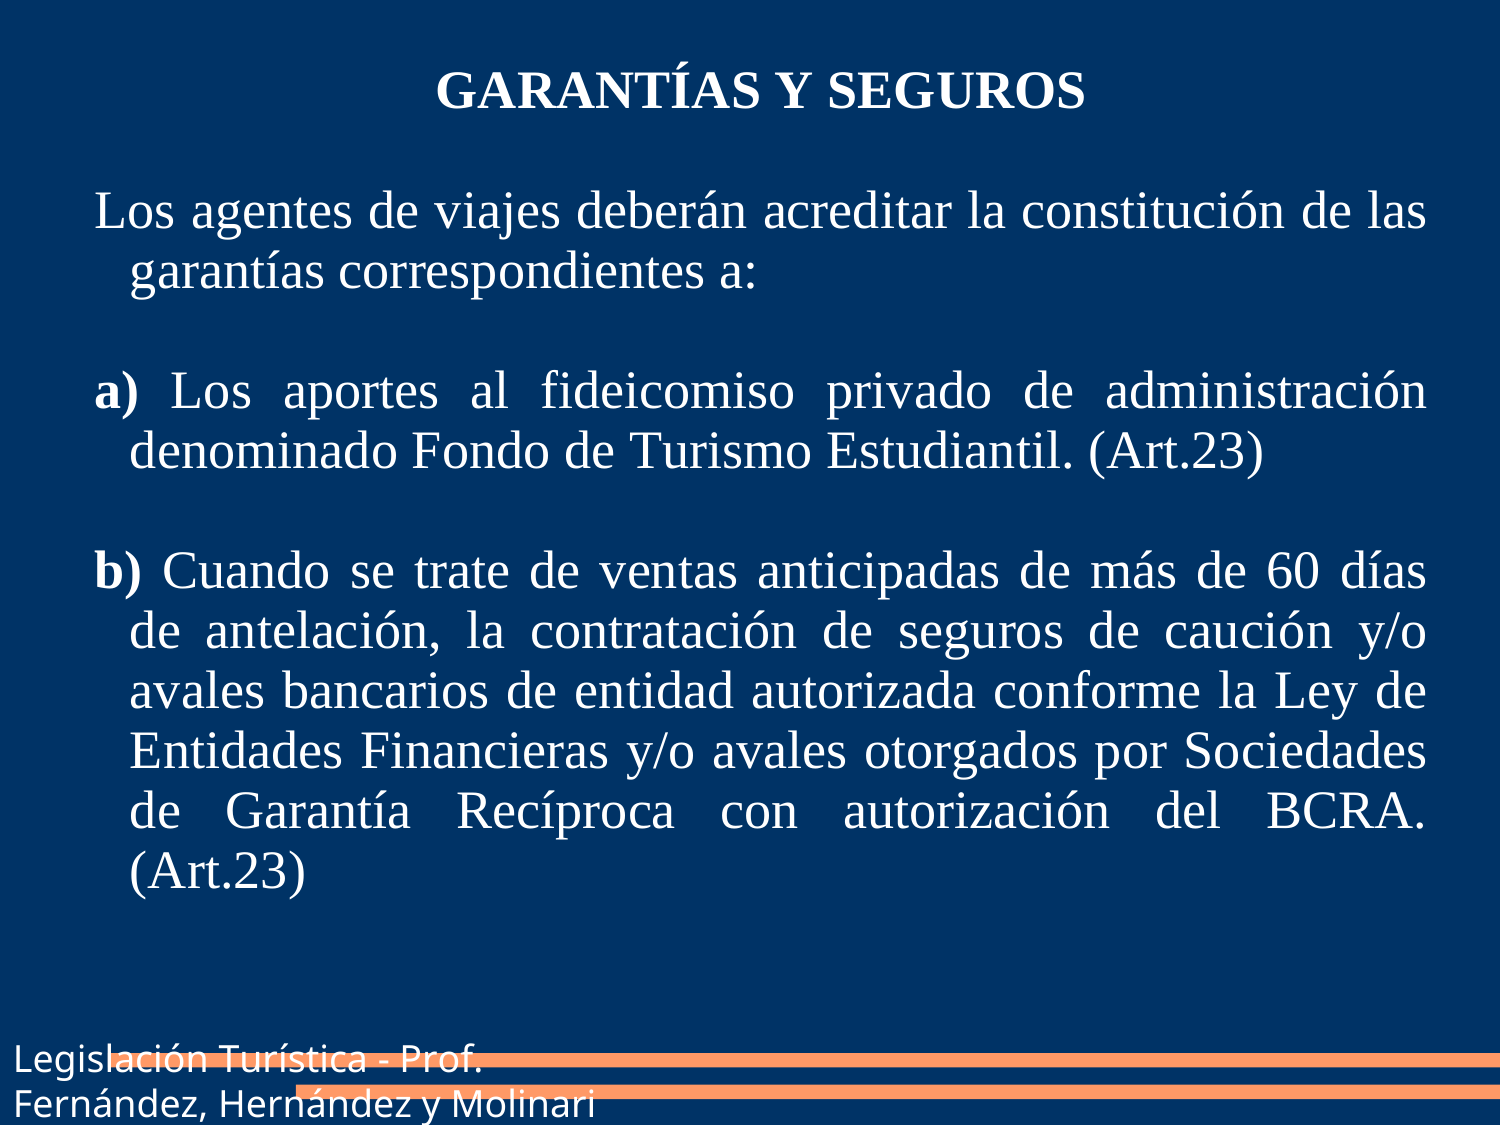

# GARANTÍAS Y SEGUROS
Los agentes de viajes deberán acreditar la constitución de las garantías correspondientes a:
a) Los aportes al fideicomiso privado de administración denominado Fondo de Turismo Estudiantil. (Art.23)
b) Cuando se trate de ventas anticipadas de más de 60 días de antelación, la contratación de seguros de caución y/o avales bancarios de entidad autorizada conforme la Ley de Entidades Financieras y/o avales otorgados por Sociedades de Garantía Recíproca con autorización del BCRA. (Art.23)
Legislación Turística - Prof. Fernández, Hernández y Molinari